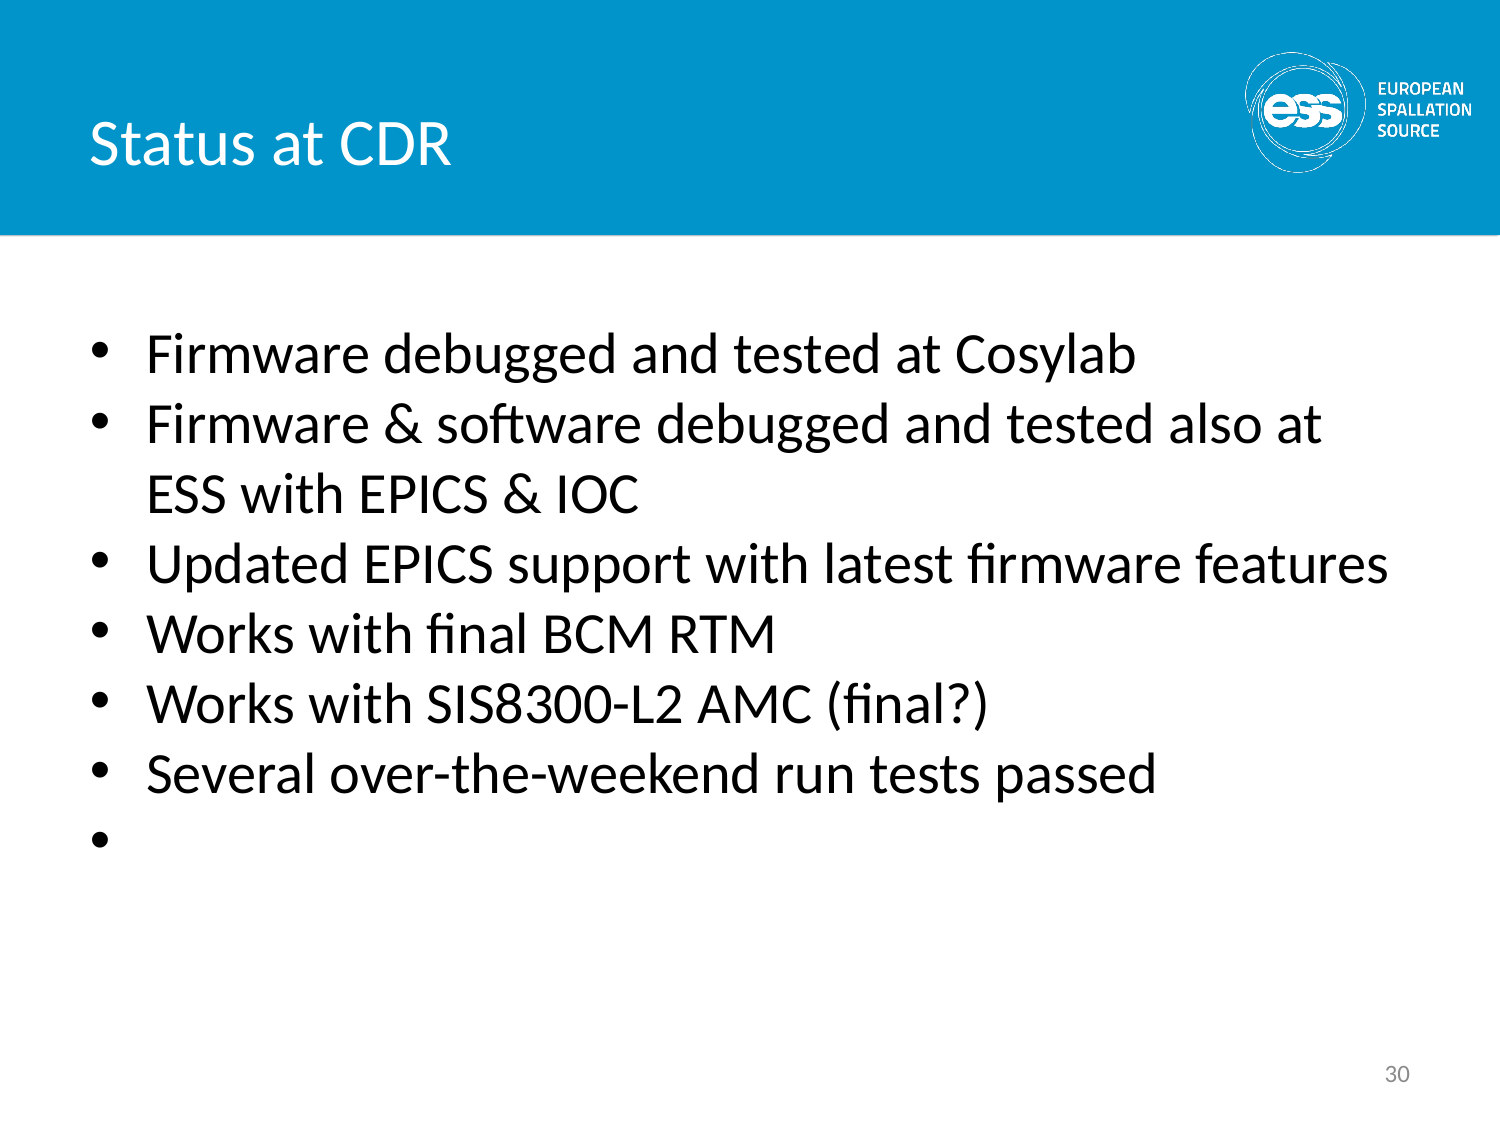

Status at CDR
Firmware debugged and tested at Cosylab
Firmware & software debugged and tested also at ESS with EPICS & IOC
Updated EPICS support with latest firmware features
Works with final BCM RTM
Works with SIS8300-L2 AMC (final?)
Several over-the-weekend run tests passed